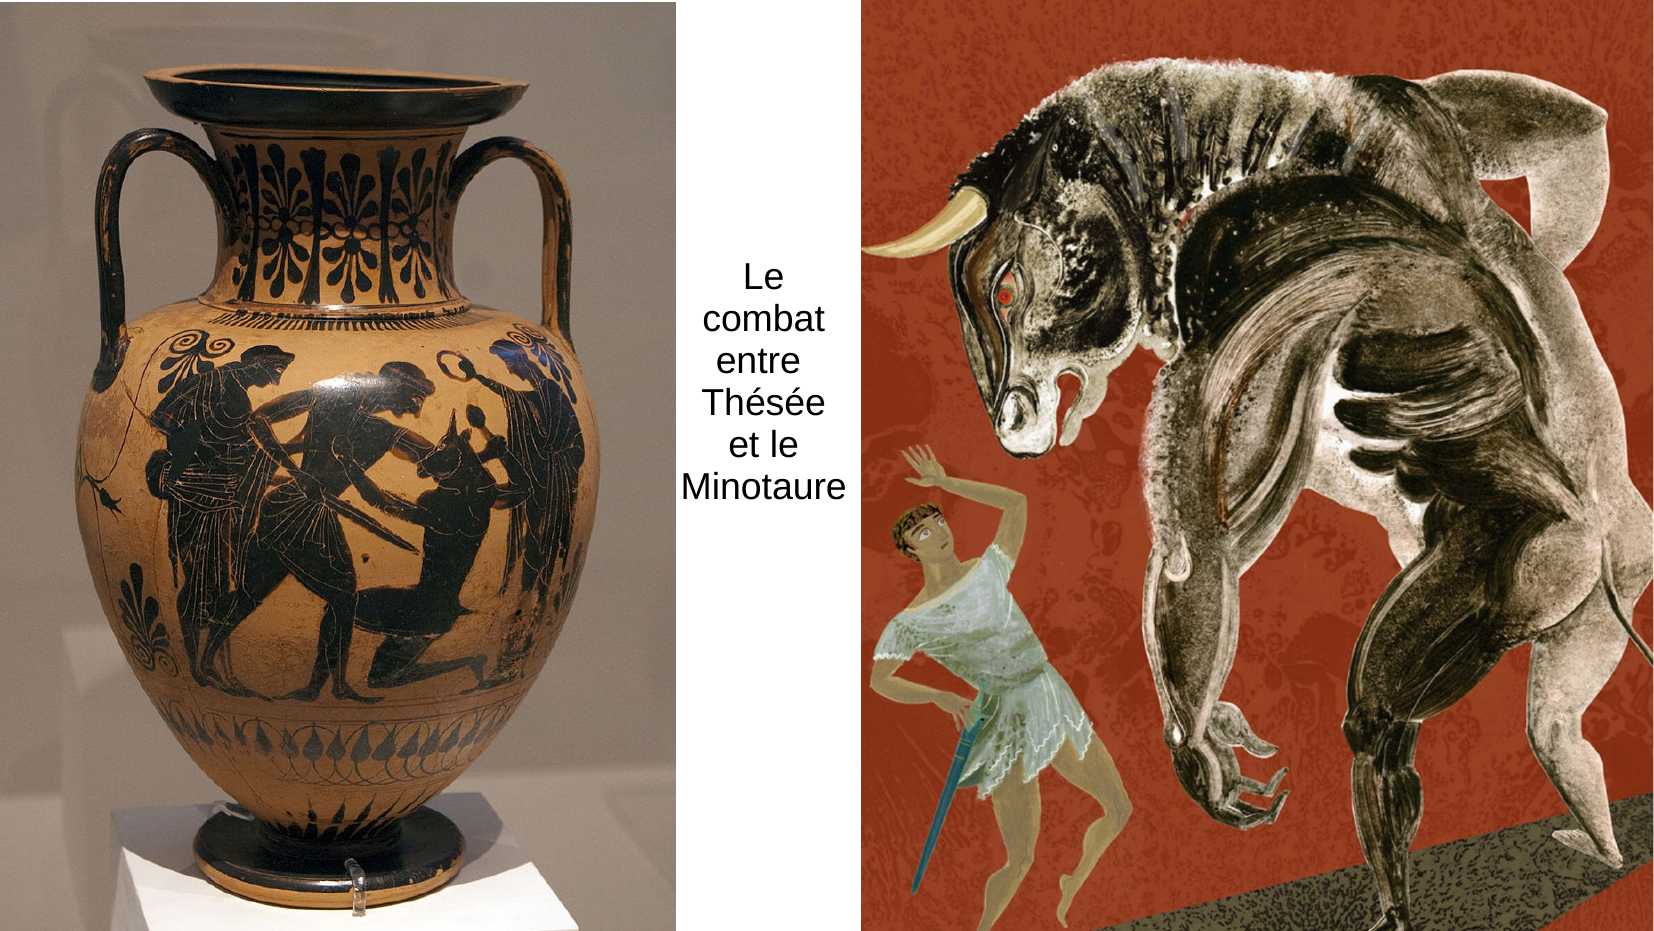

Le
combat
entre
Thésée
et le
Minotaure